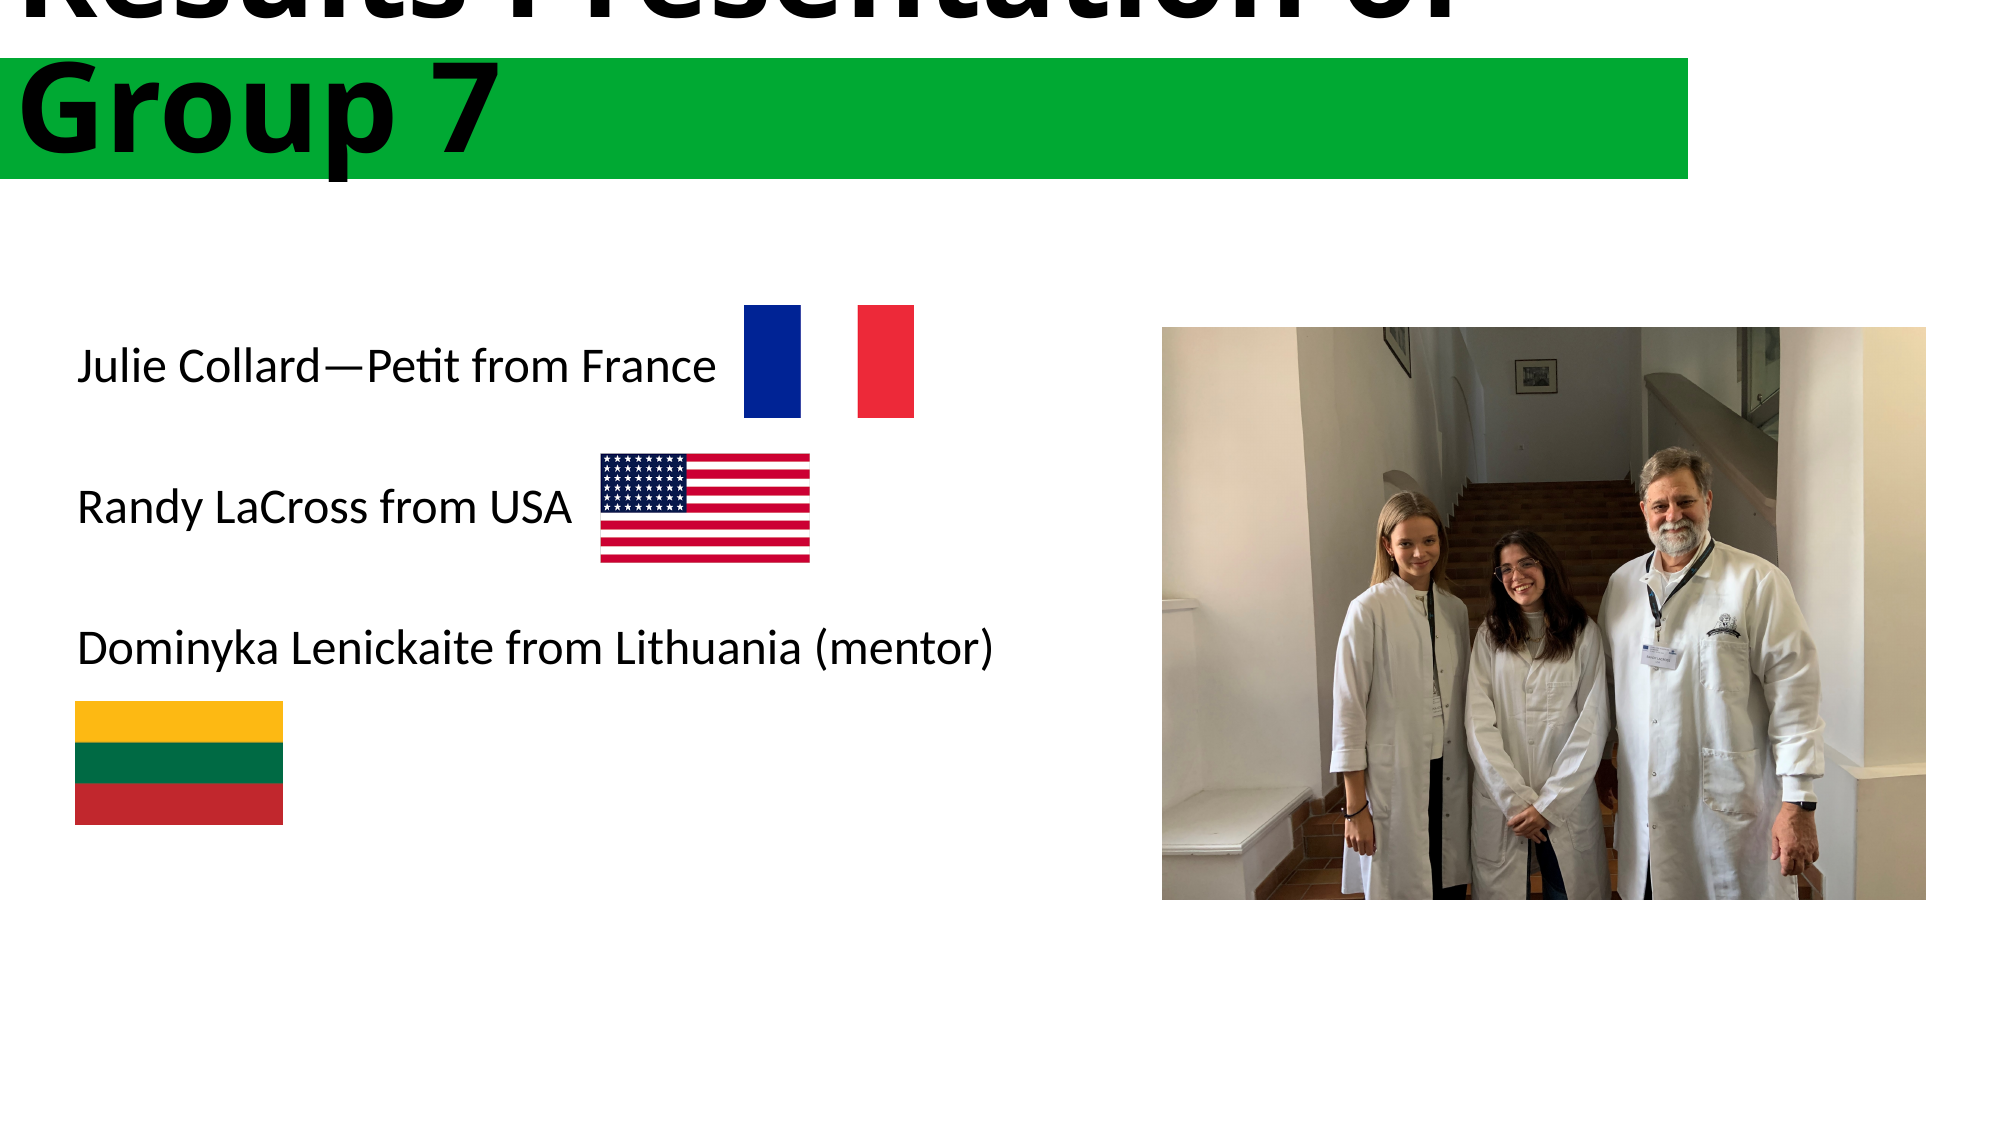

# Results Presentation of Group 7
Julie Collard—Petit from France
Randy LaCross from USA
Dominyka Lenickaite from Lithuania (mentor)